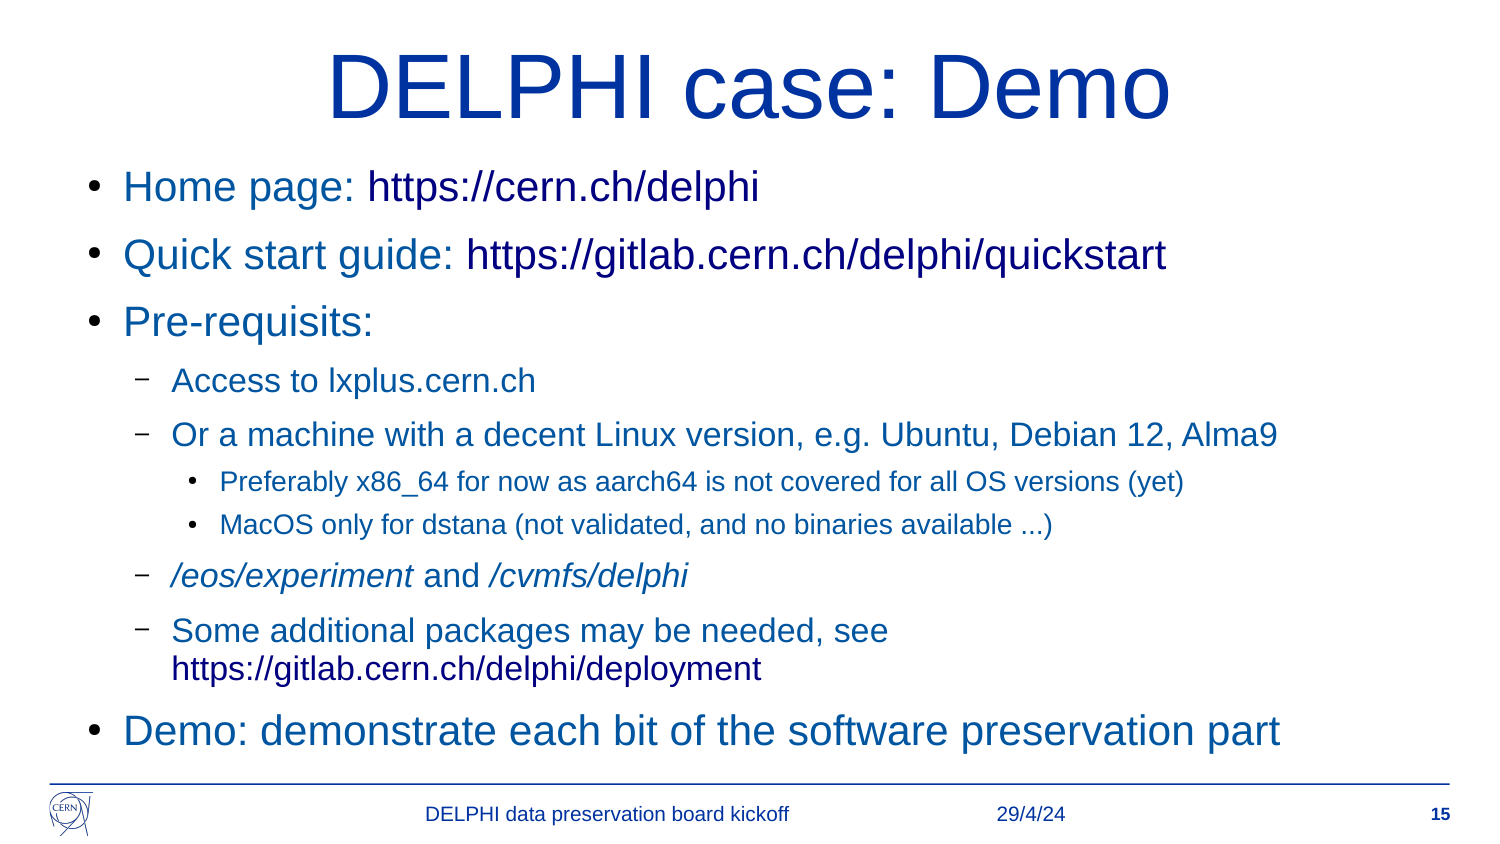

# DELPHI case: Demo
Home page: https://cern.ch/delphi
Quick start guide: https://gitlab.cern.ch/delphi/quickstart
Pre-requisits:
Access to lxplus.cern.ch
Or a machine with a decent Linux version, e.g. Ubuntu, Debian 12, Alma9
Preferably x86_64 for now as aarch64 is not covered for all OS versions (yet)
MacOS only for dstana (not validated, and no binaries available ...)
/eos/experiment and /cvmfs/delphi
Some additional packages may be needed, see https://gitlab.cern.ch/delphi/deployment
Demo: demonstrate each bit of the software preservation part